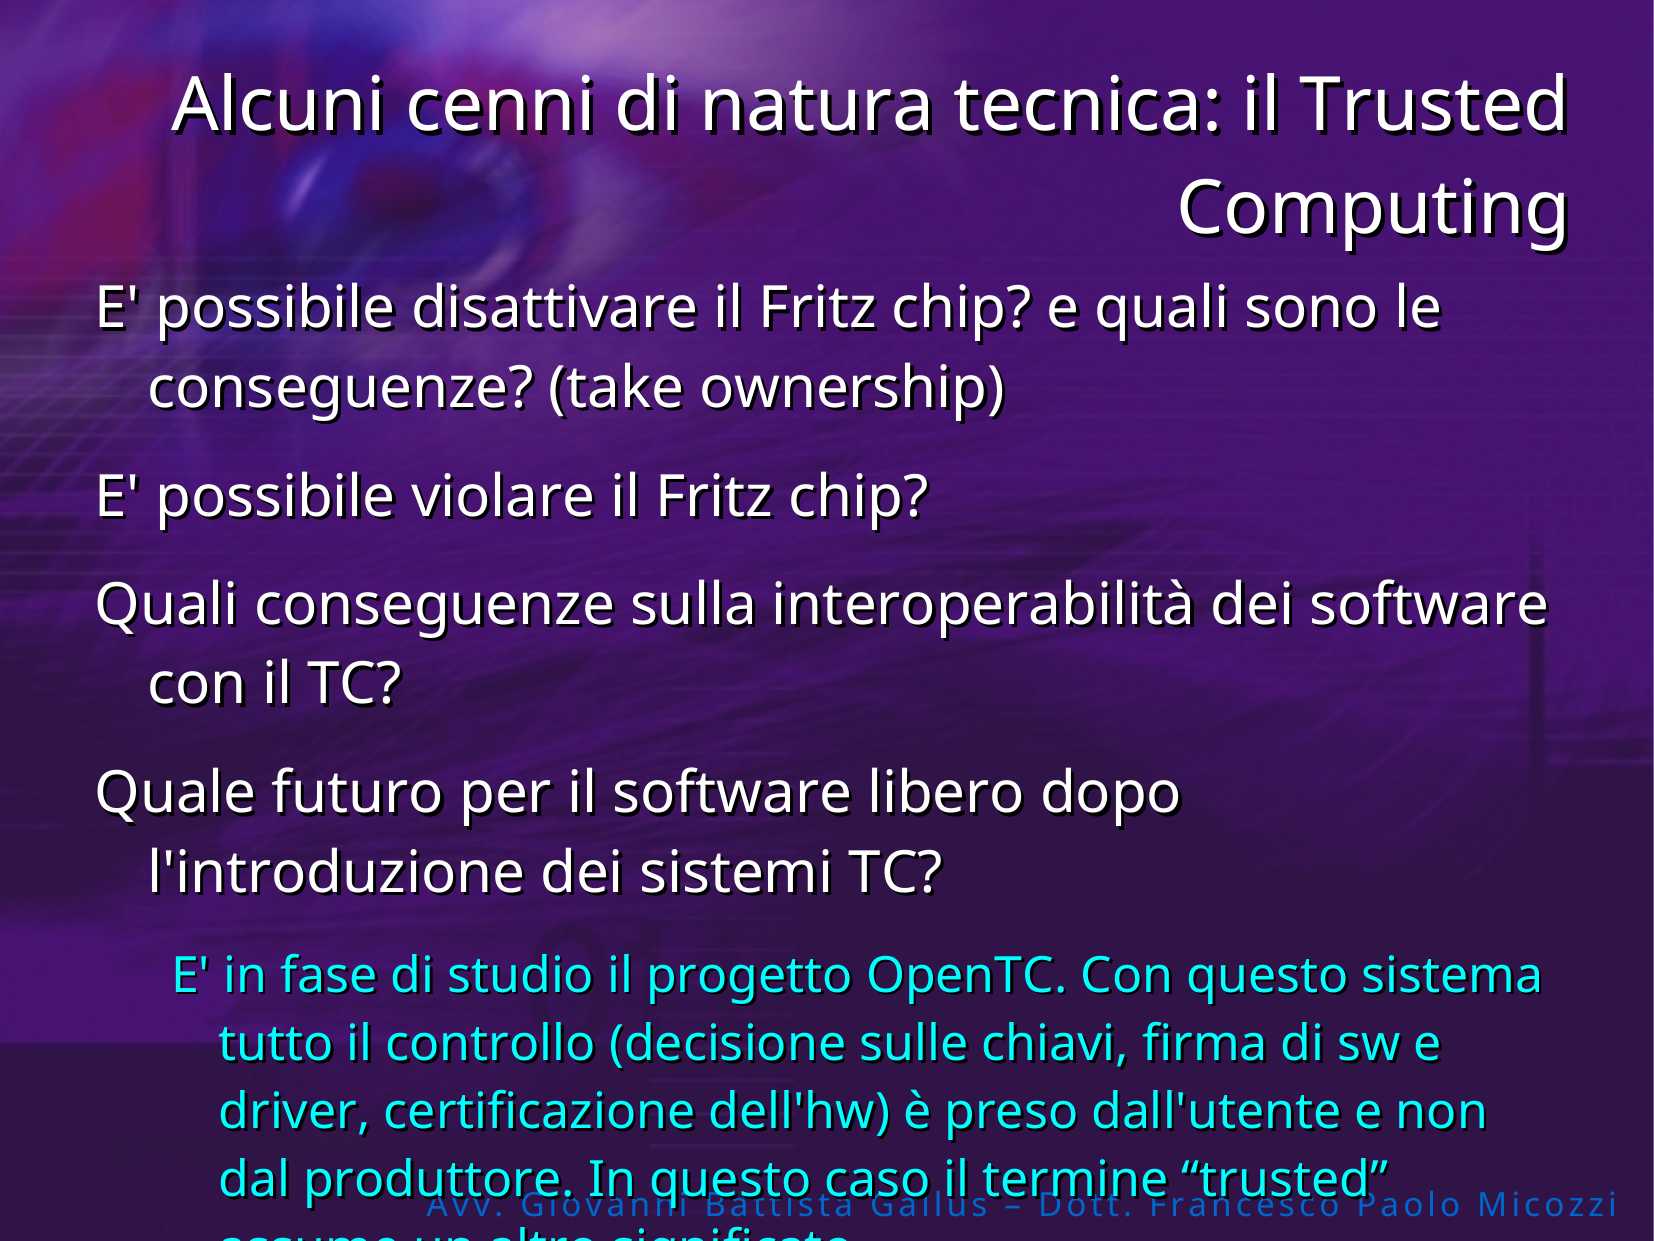

# Alcuni cenni di natura tecnica: il Trusted Computing
E' possibile disattivare il Fritz chip? e quali sono le conseguenze? (take ownership)
E' possibile violare il Fritz chip?
Quali conseguenze sulla interoperabilità dei software con il TC?
Quale futuro per il software libero dopo l'introduzione dei sistemi TC?
E' in fase di studio il progetto OpenTC. Con questo sistema tutto il controllo (decisione sulle chiavi, firma di sw e driver, certificazione dell'hw) è preso dall'utente e non dal produttore. In questo caso il termine “trusted” assume un altro significato.
dott. Francesco Paolo Micozzi - f.micozzi@studionati.it